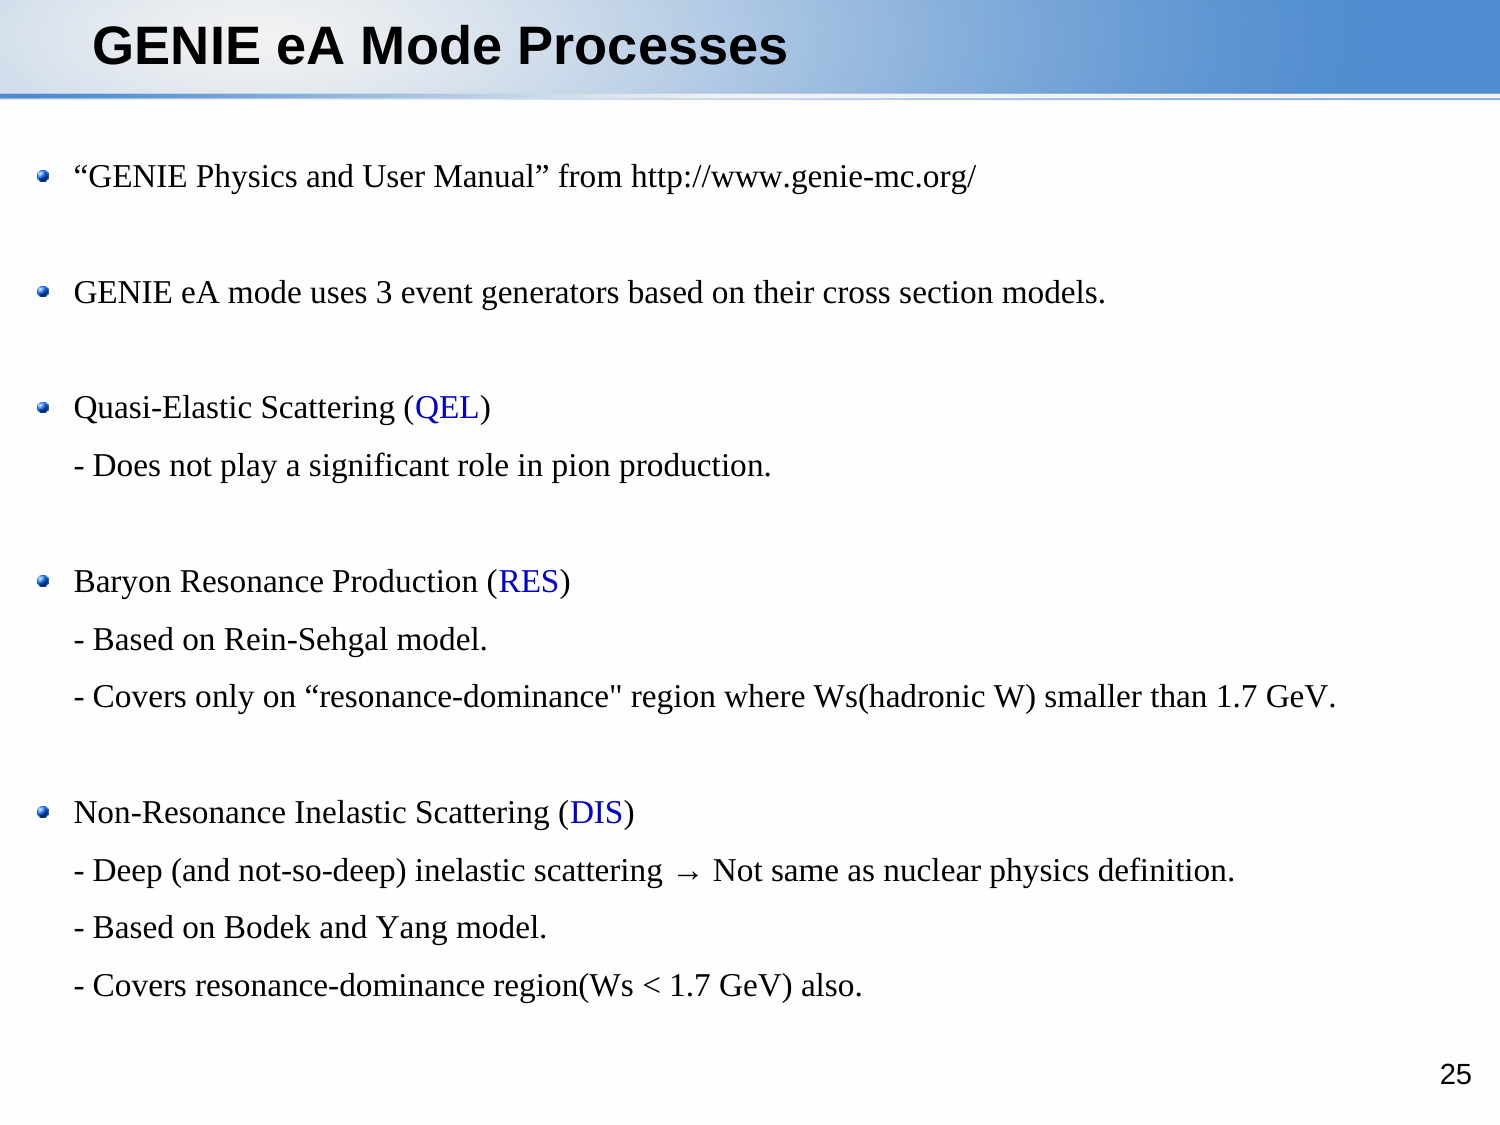

GENIE eA Mode Processes
# “GENIE Physics and User Manual” from http://www.genie-mc.org/
GENIE eA mode uses 3 event generators based on their cross section models.
Quasi-Elastic Scattering (QEL)
- Does not play a significant role in pion production.
Baryon Resonance Production (RES)
- Based on Rein-Sehgal model.
- Covers only on “resonance-dominance" region where Ws(hadronic W) smaller than 1.7 GeV.
Non-Resonance Inelastic Scattering (DIS)
- Deep (and not-so-deep) inelastic scattering → Not same as nuclear physics definition.
- Based on Bodek and Yang model.
- Covers resonance-dominance region(Ws < 1.7 GeV) also.